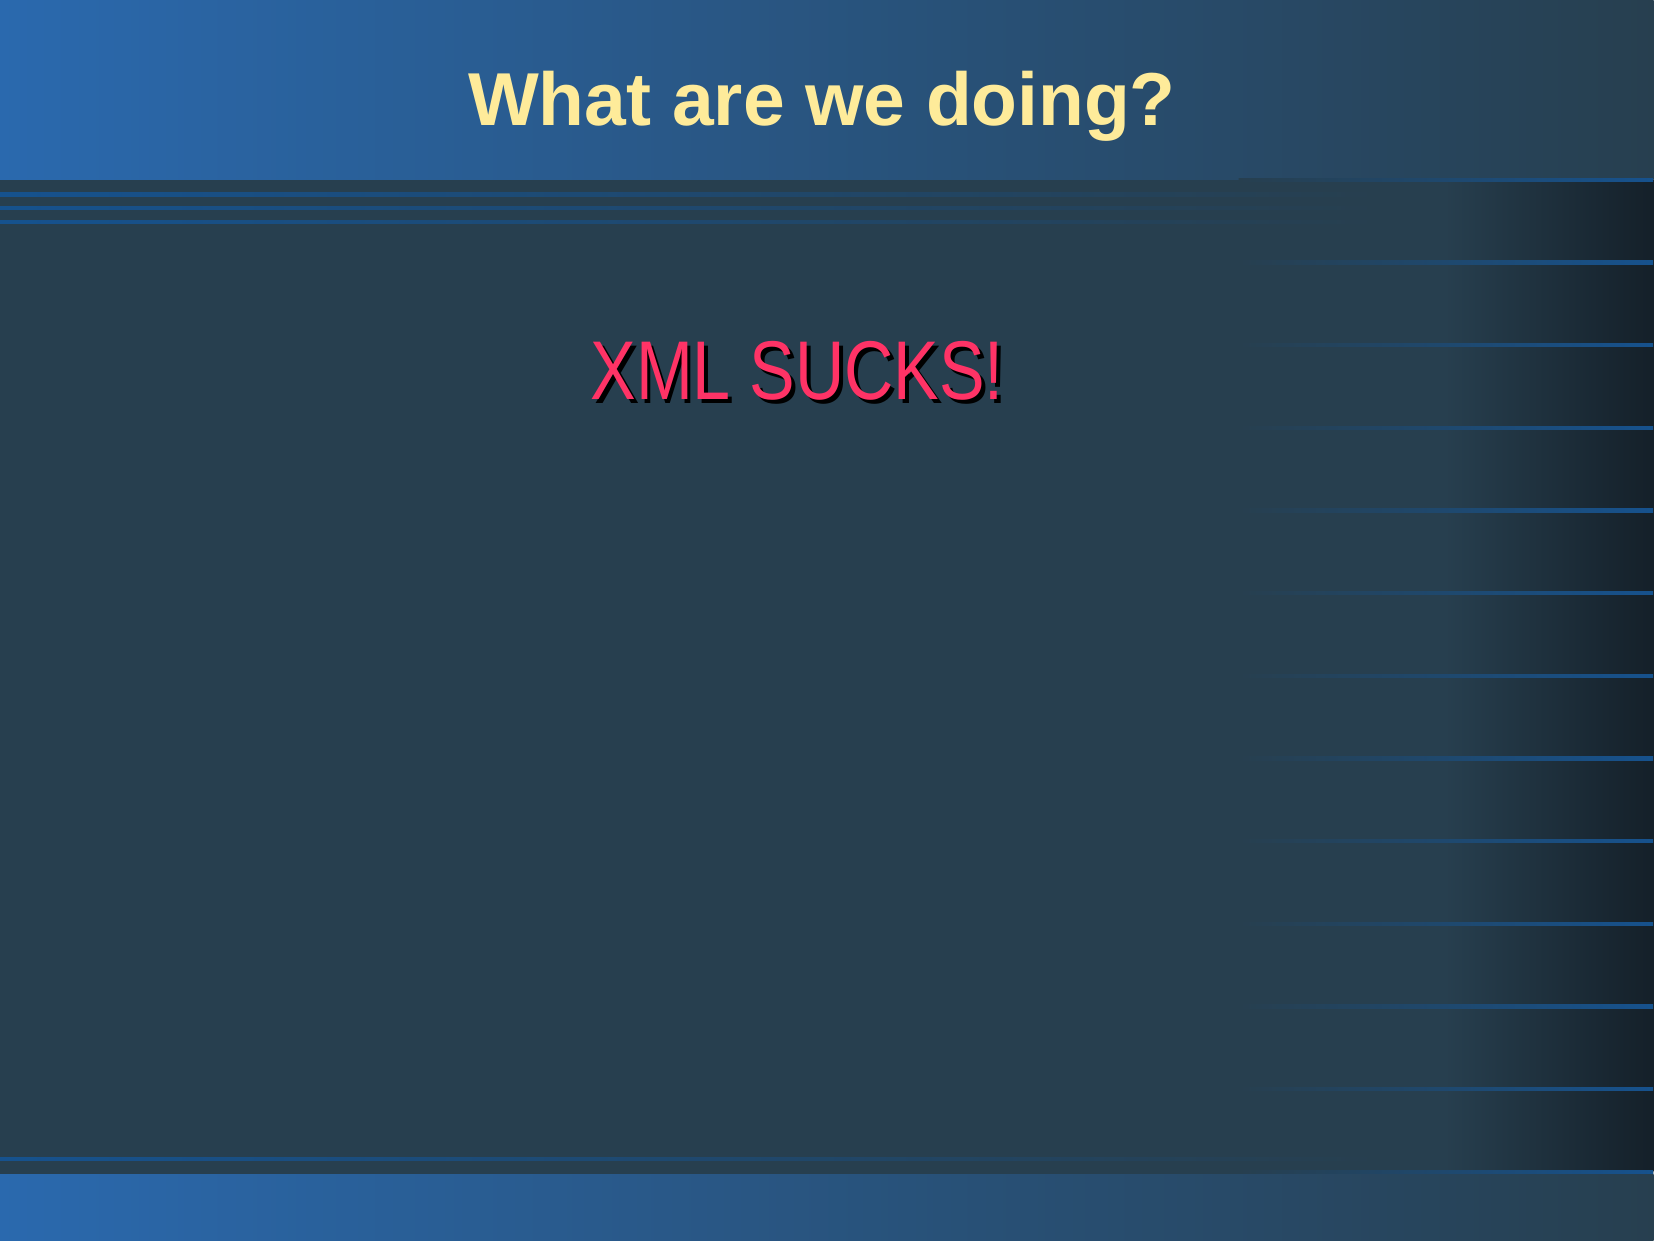

# What are we doing?
XML SUCKS!